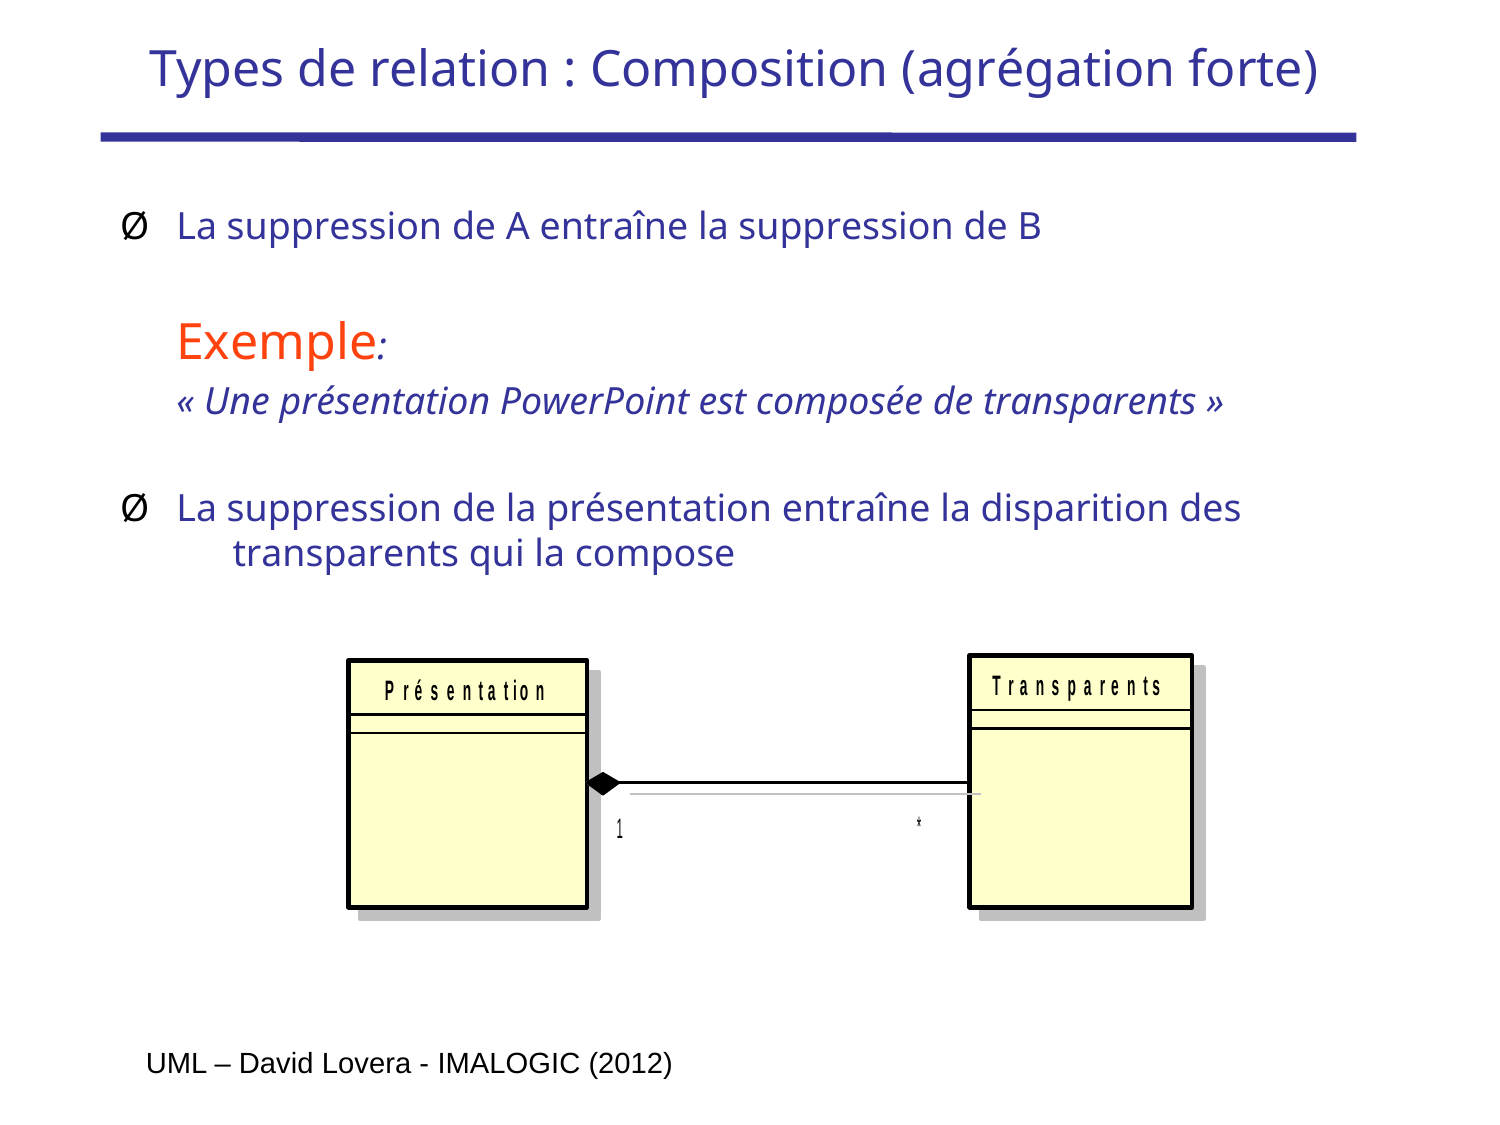

Types de relation : Composition (agrégation forte)
# La suppression de A entraîne la suppression de B
Exemple:
« Une présentation PowerPoint est composée de transparents »
La suppression de la présentation entraîne la disparition des transparents qui la compose
UML – David Lovera - IMALOGIC (2012)